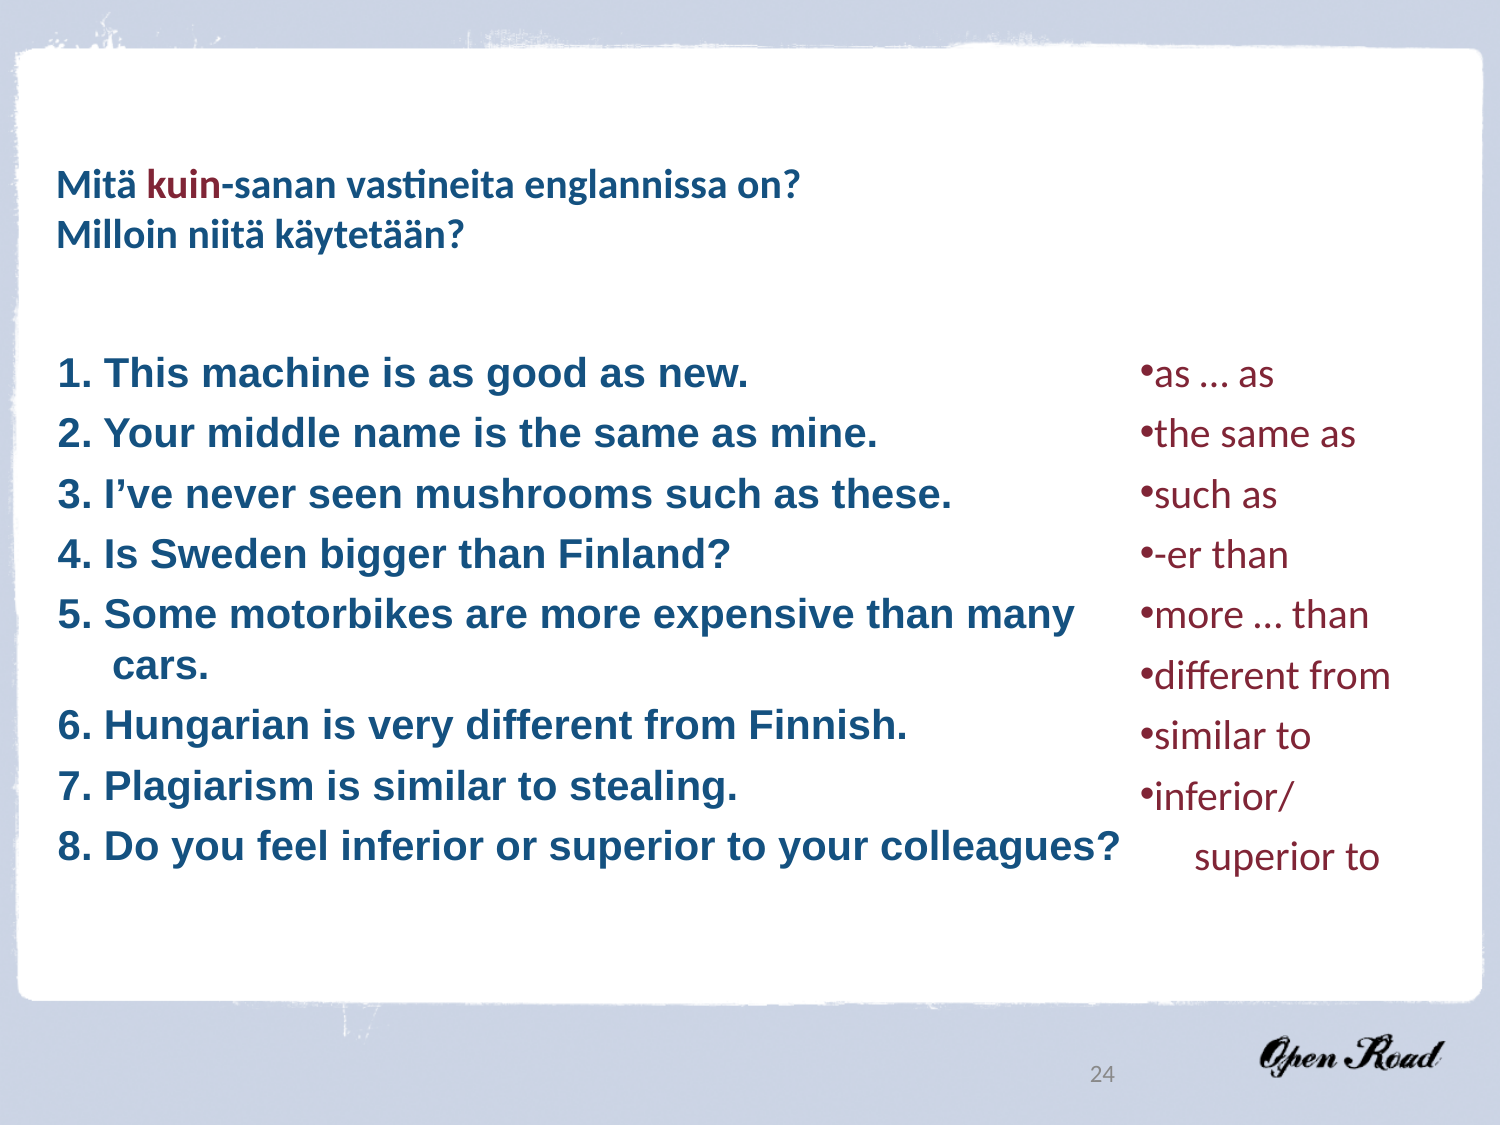

Mitä kuin-sanan vastineita englannissa on?
Milloin niitä käytetään?
1. This machine is as good as new.
2. Your middle name is the same as mine.
3. I’ve never seen mushrooms such as these.
4. Is Sweden bigger than Finland?
5. Some motorbikes are more expensive than many cars.
6. Hungarian is very different from Finnish.
7. Plagiarism is similar to stealing.
8. Do you feel inferior or superior to your colleagues?
as … as
the same as
such as
-er than
more … than
different from
similar to
inferior/
	superior to